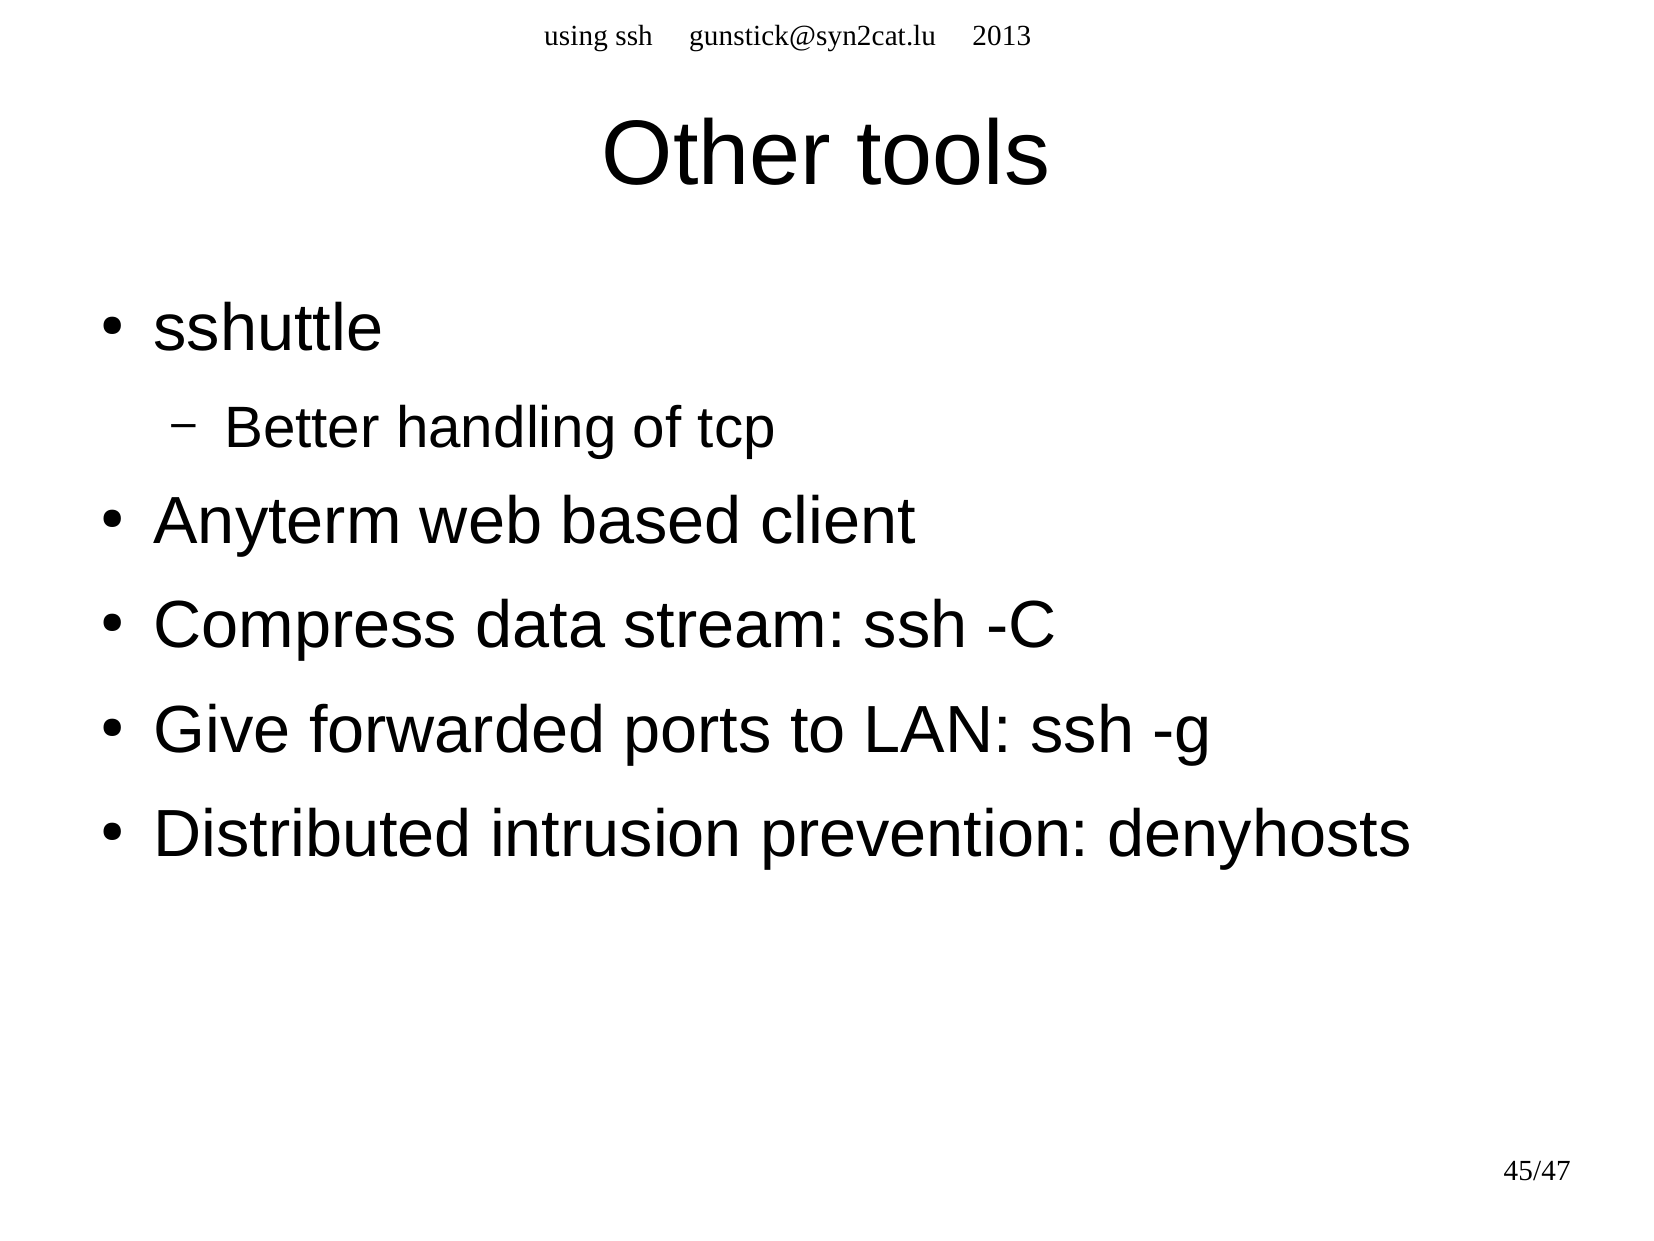

using ssh gunstick@syn2cat.lu 2013
# Other tools
sshuttle
Better handling of tcp
Anyterm web based client
Compress data stream: ssh -C
Give forwarded ports to LAN: ssh -g
Distributed intrusion prevention: denyhosts
45